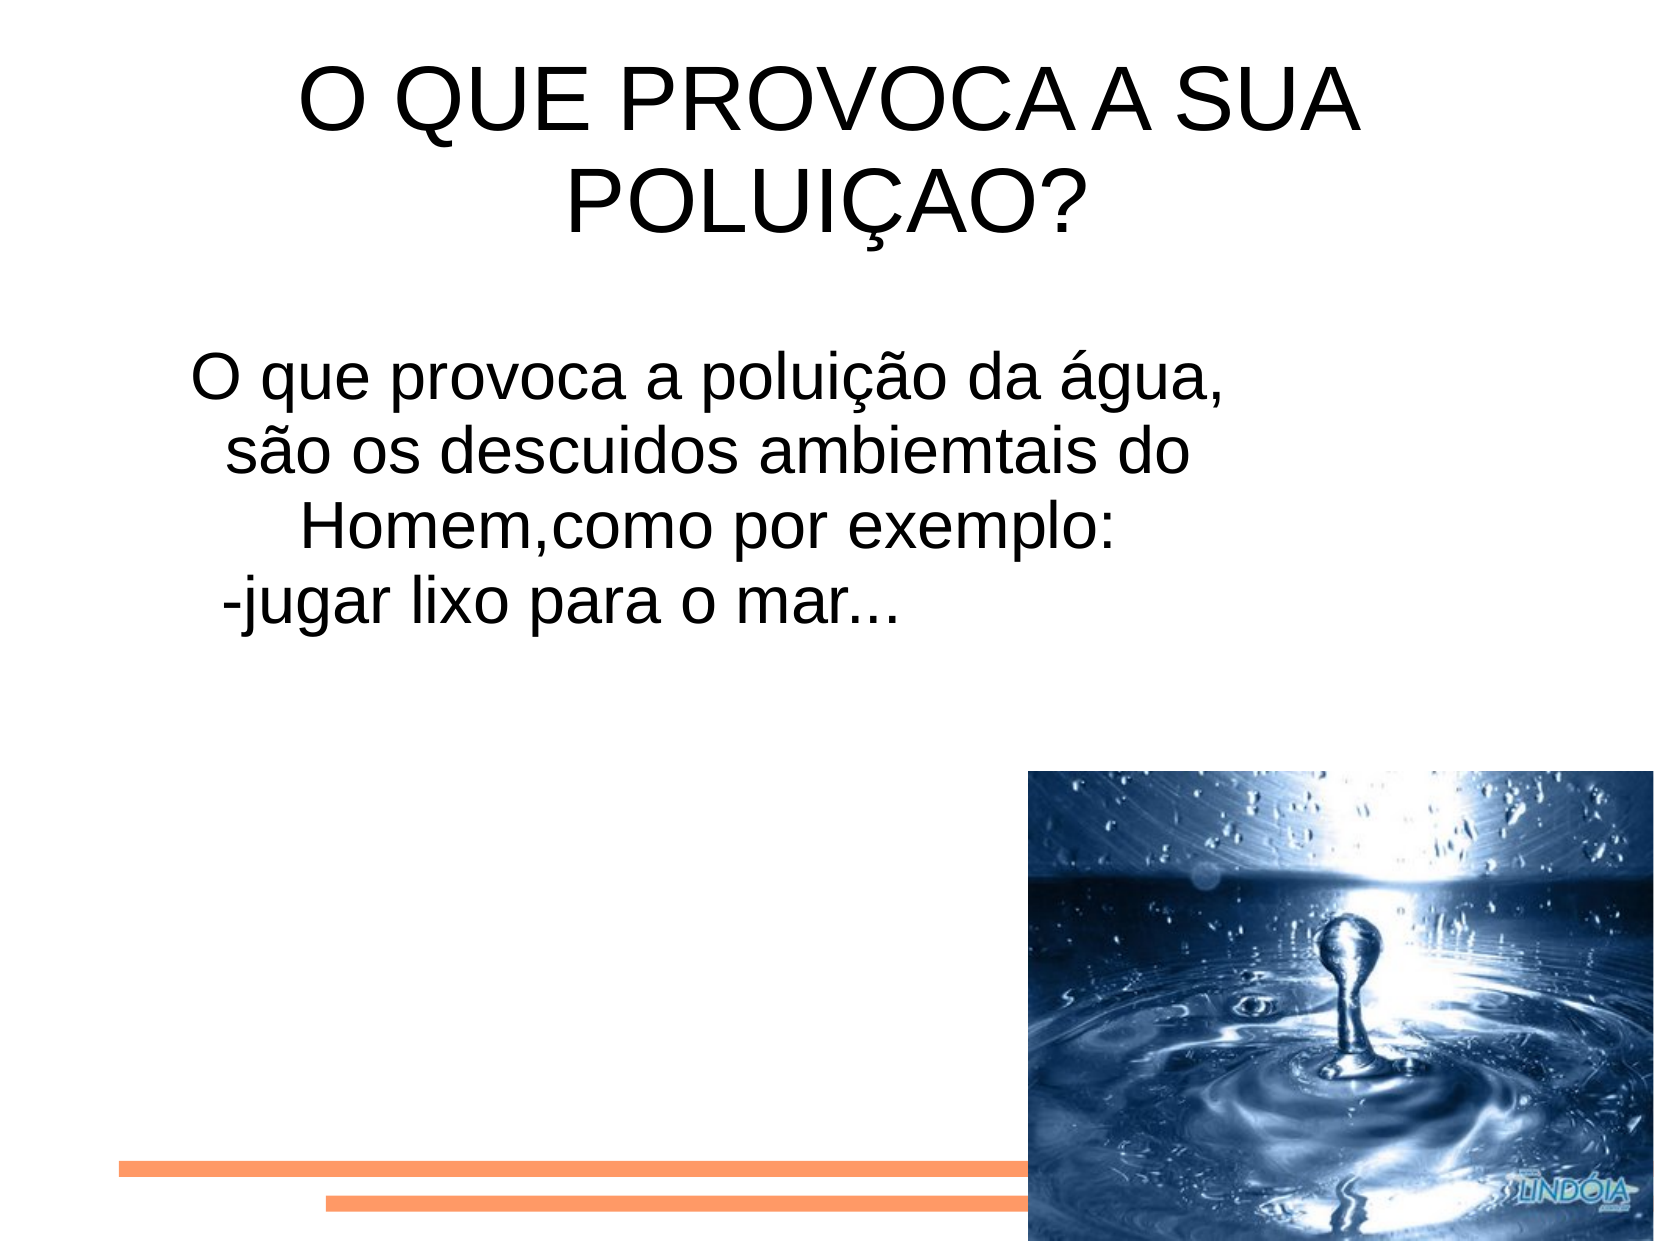

# O QUE PROVOCA A SUA POLUIÇAO?
O que provoca a poluição da água, são os descuidos ambiemtais do Homem,como por exemplo:
 -jugar lixo para o mar...